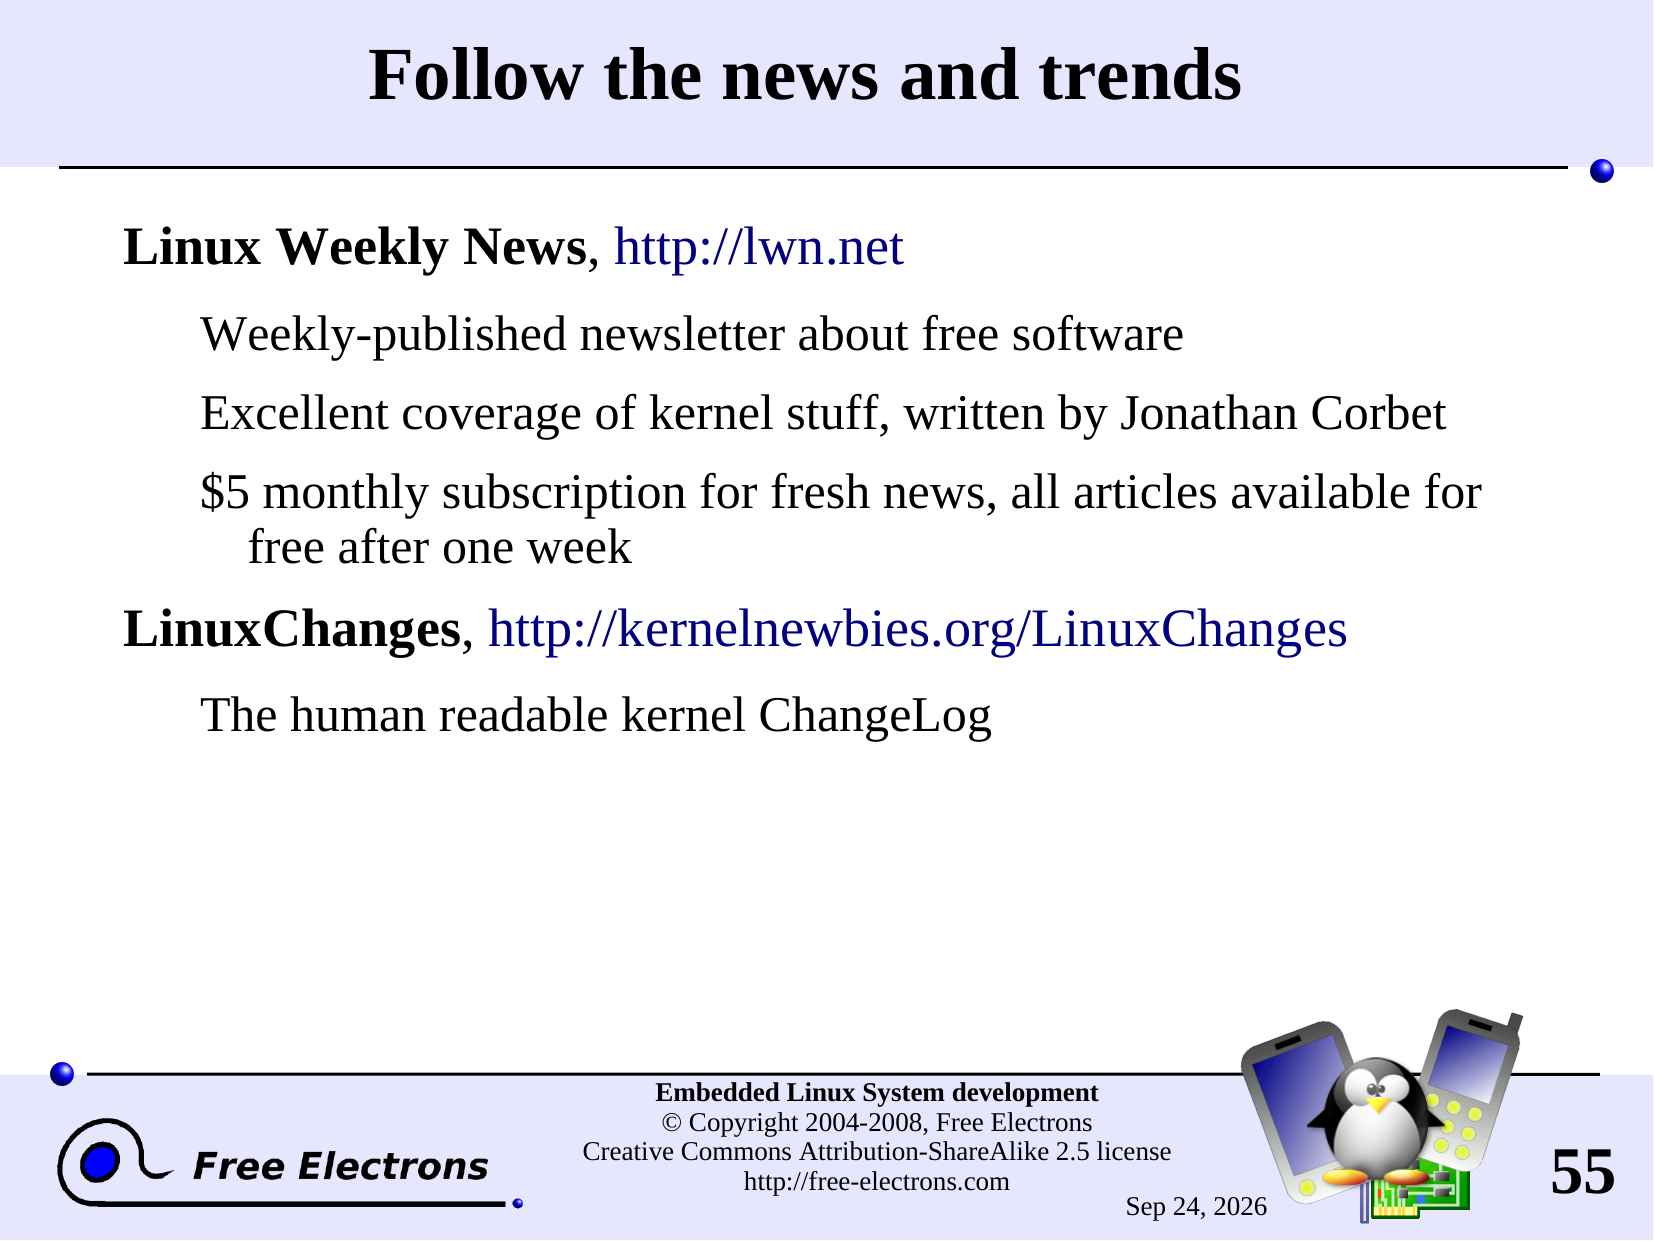

# Follow the news and trends
Linux Weekly News, http://lwn.net
Weekly-published newsletter about free software
Excellent coverage of kernel stuff, written by Jonathan Corbet
$5 monthly subscription for fresh news, all articles available for free after one week
LinuxChanges, http://kernelnewbies.org/LinuxChanges
The human readable kernel ChangeLog